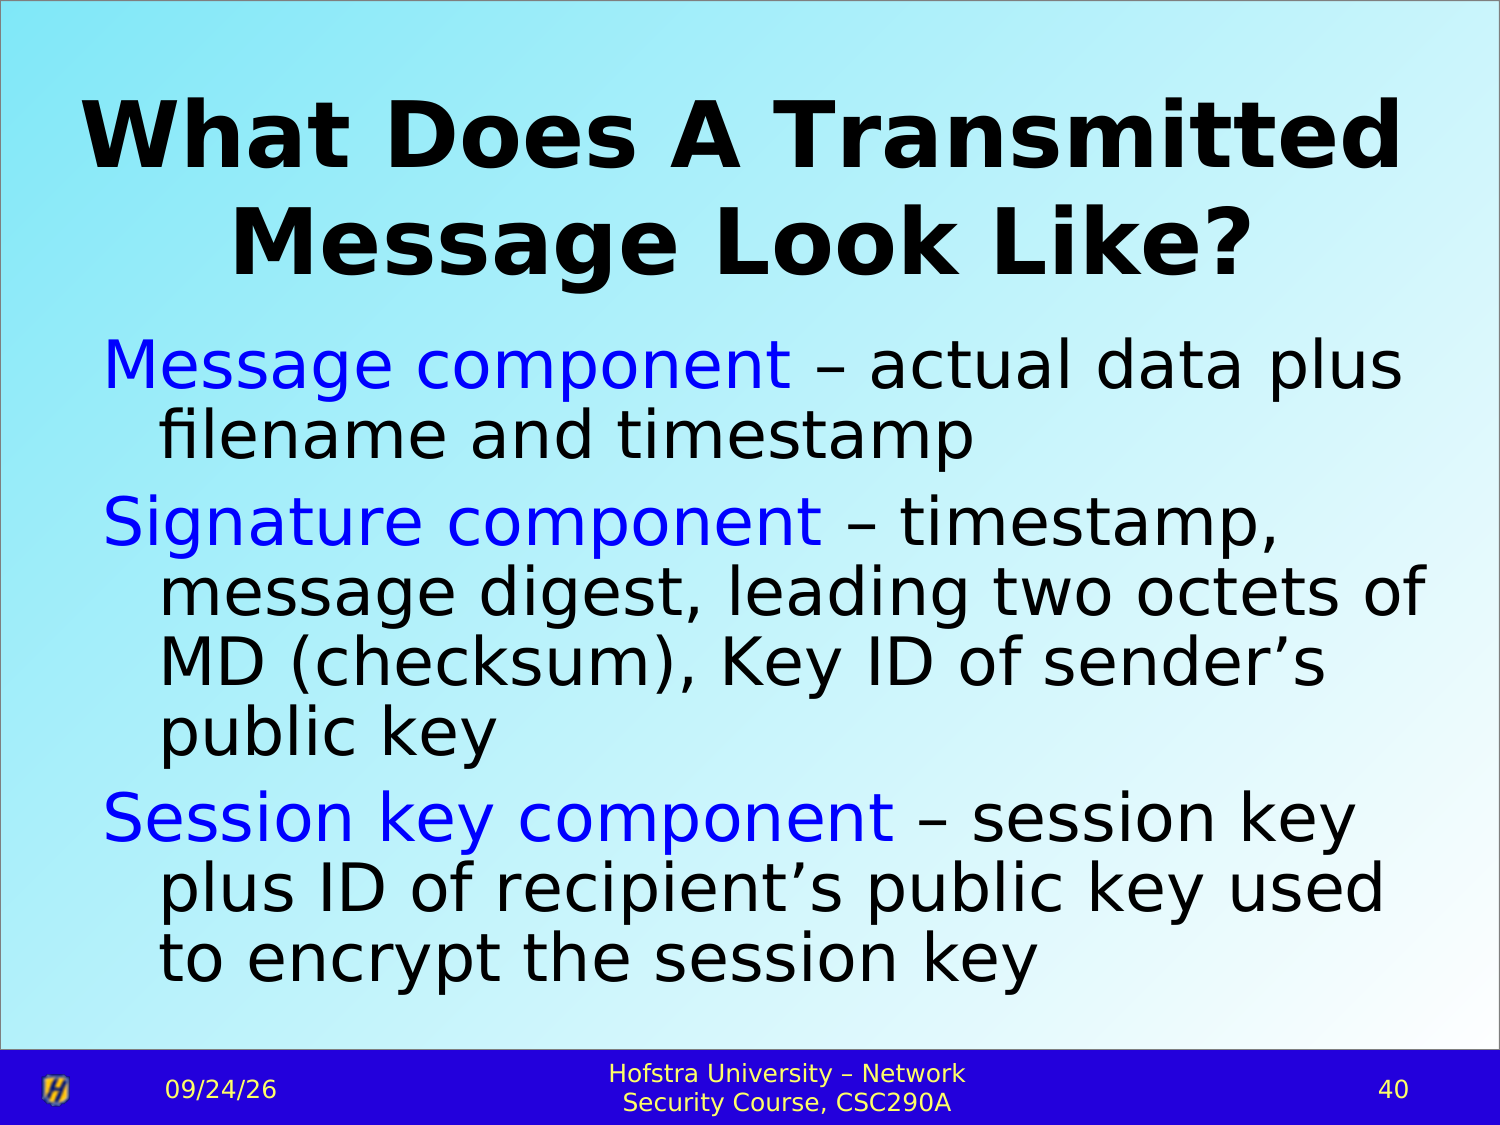

# What Does A Transmitted Message Look Like?
Message component – actual data plus filename and timestamp
Signature component – timestamp, message digest, leading two octets of MD (checksum), Key ID of sender’s public key
Session key component – session key plus ID of recipient’s public key used to encrypt the session key
40